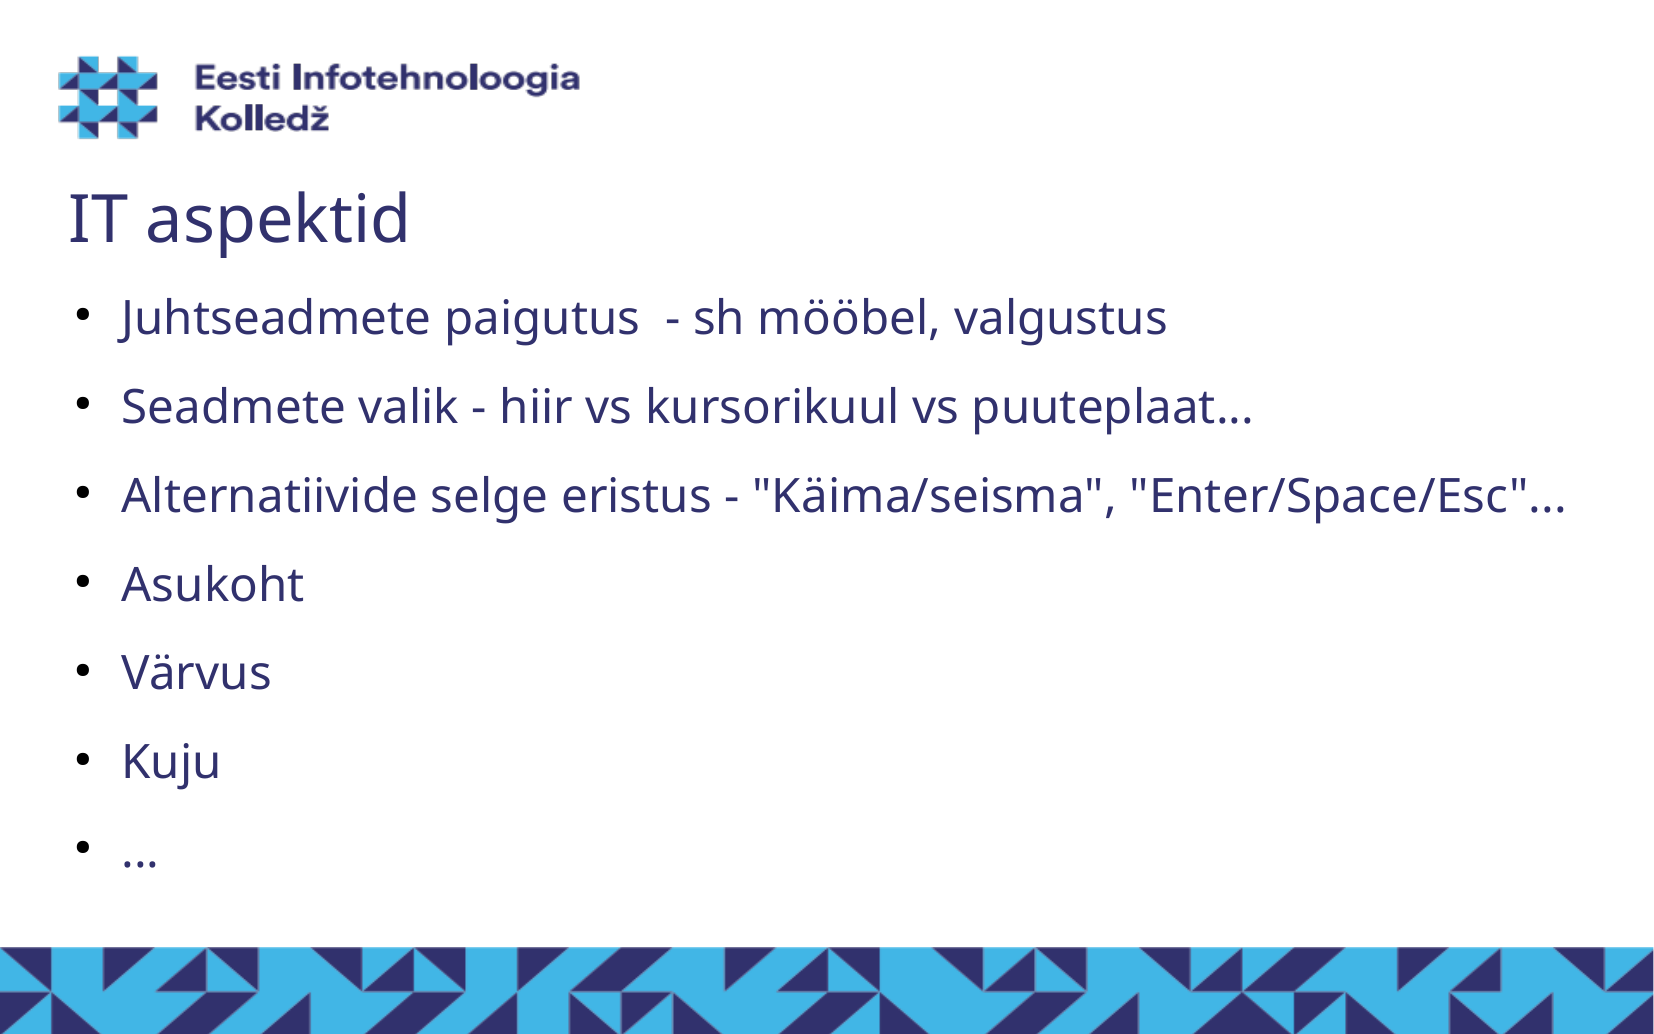

# IT aspektid
Juhtseadmete paigutus - sh mööbel, valgustus
Seadmete valik - hiir vs kursorikuul vs puuteplaat...
Alternatiivide selge eristus - "Käima/seisma", "Enter/Space/Esc"...
Asukoht
Värvus
Kuju
...